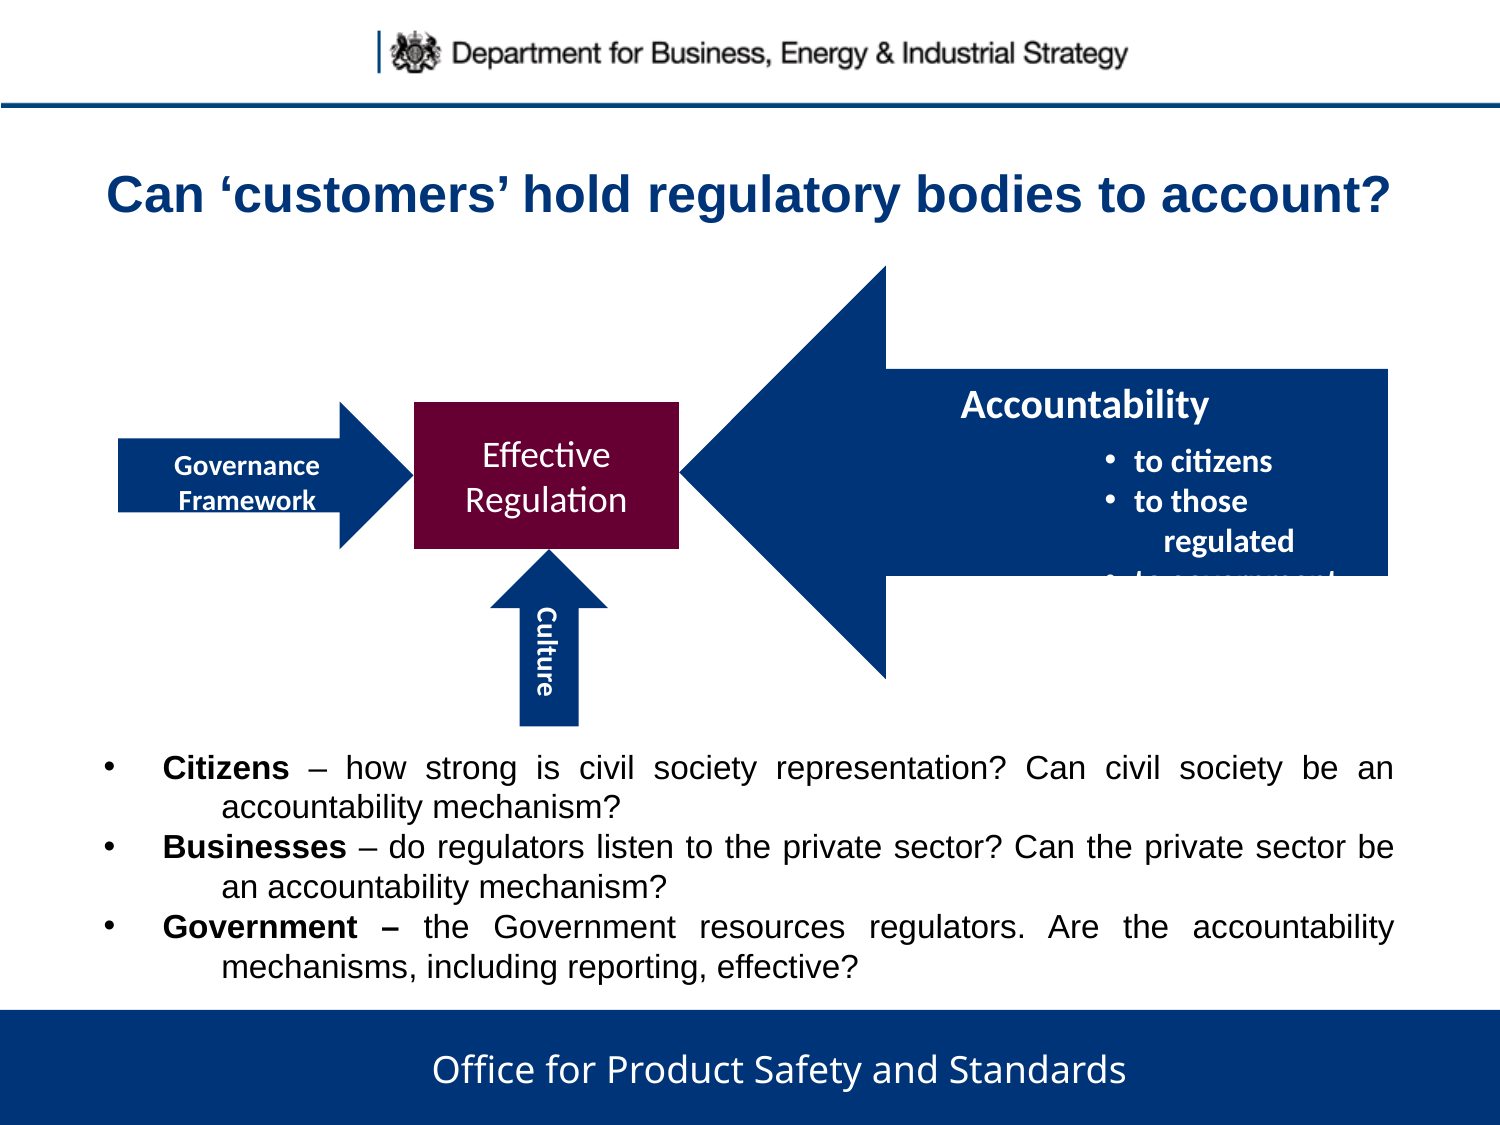

Can ‘customers’ hold regulatory bodies to account?
Accountability
to citizens
to those regulated
to government
Governance Framework
Effective Regulation
Culture
Citizens – how strong is civil society representation? Can civil society be an accountability mechanism?
Businesses – do regulators listen to the private sector? Can the private sector be an accountability mechanism?
Government – the Government resources regulators. Are the accountability mechanisms, including reporting, effective?
Office for Product Safety and Standards